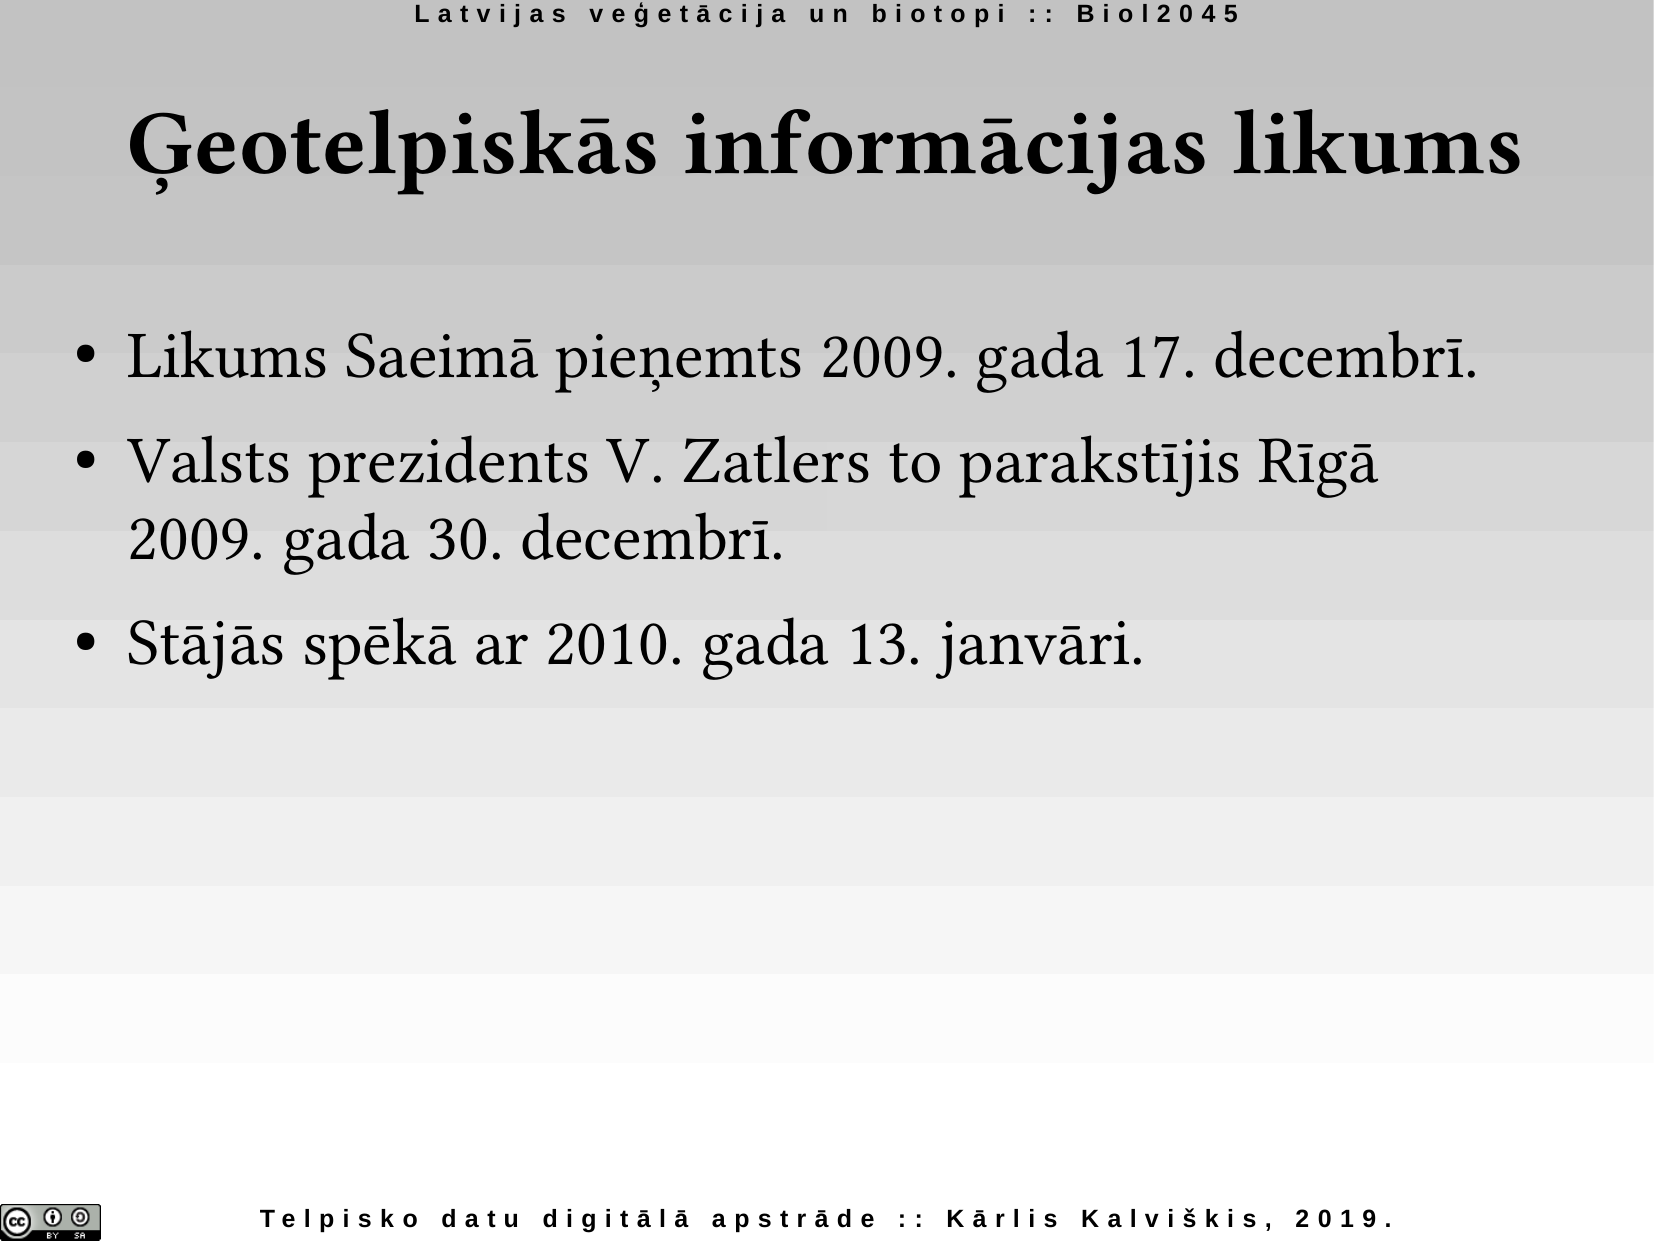

# Ģeotelpiskās informācijas likums
Likums Saeimā pieņemts 2009. gada 17. decembrī.
Valsts prezidents V. Zatlers to parakstījis Rīgā 2009. gada 30. decembrī.
Stājās spēkā ar 2010. gada 13. janvāri.